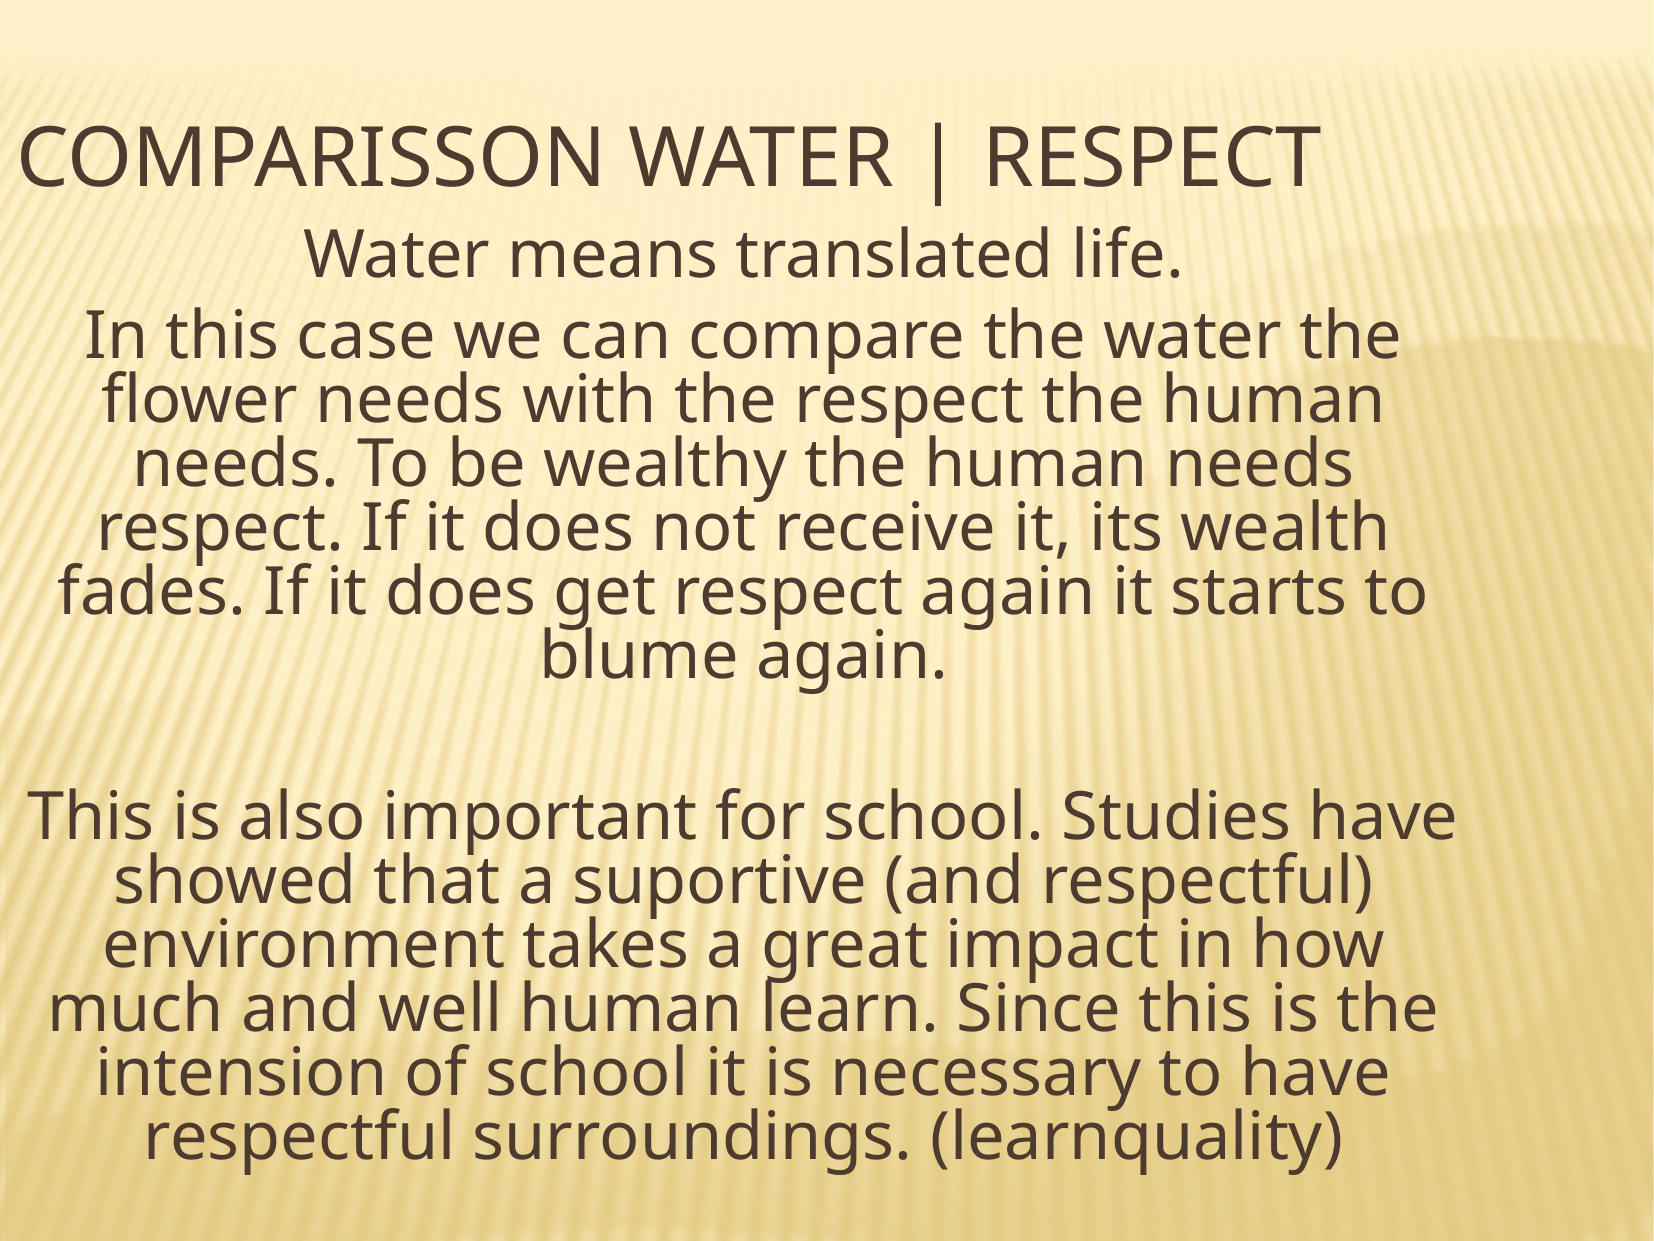

# Comparisson Water | respect
Water means translated life.
In this case we can compare the water the flower needs with the respect the human needs. To be wealthy the human needs respect. If it does not receive it, its wealth fades. If it does get respect again it starts to blume again.
This is also important for school. Studies have showed that a suportive (and respectful) environment takes a great impact in how much and well human learn. Since this is the intension of school it is necessary to have respectful surroundings. (learnquality)